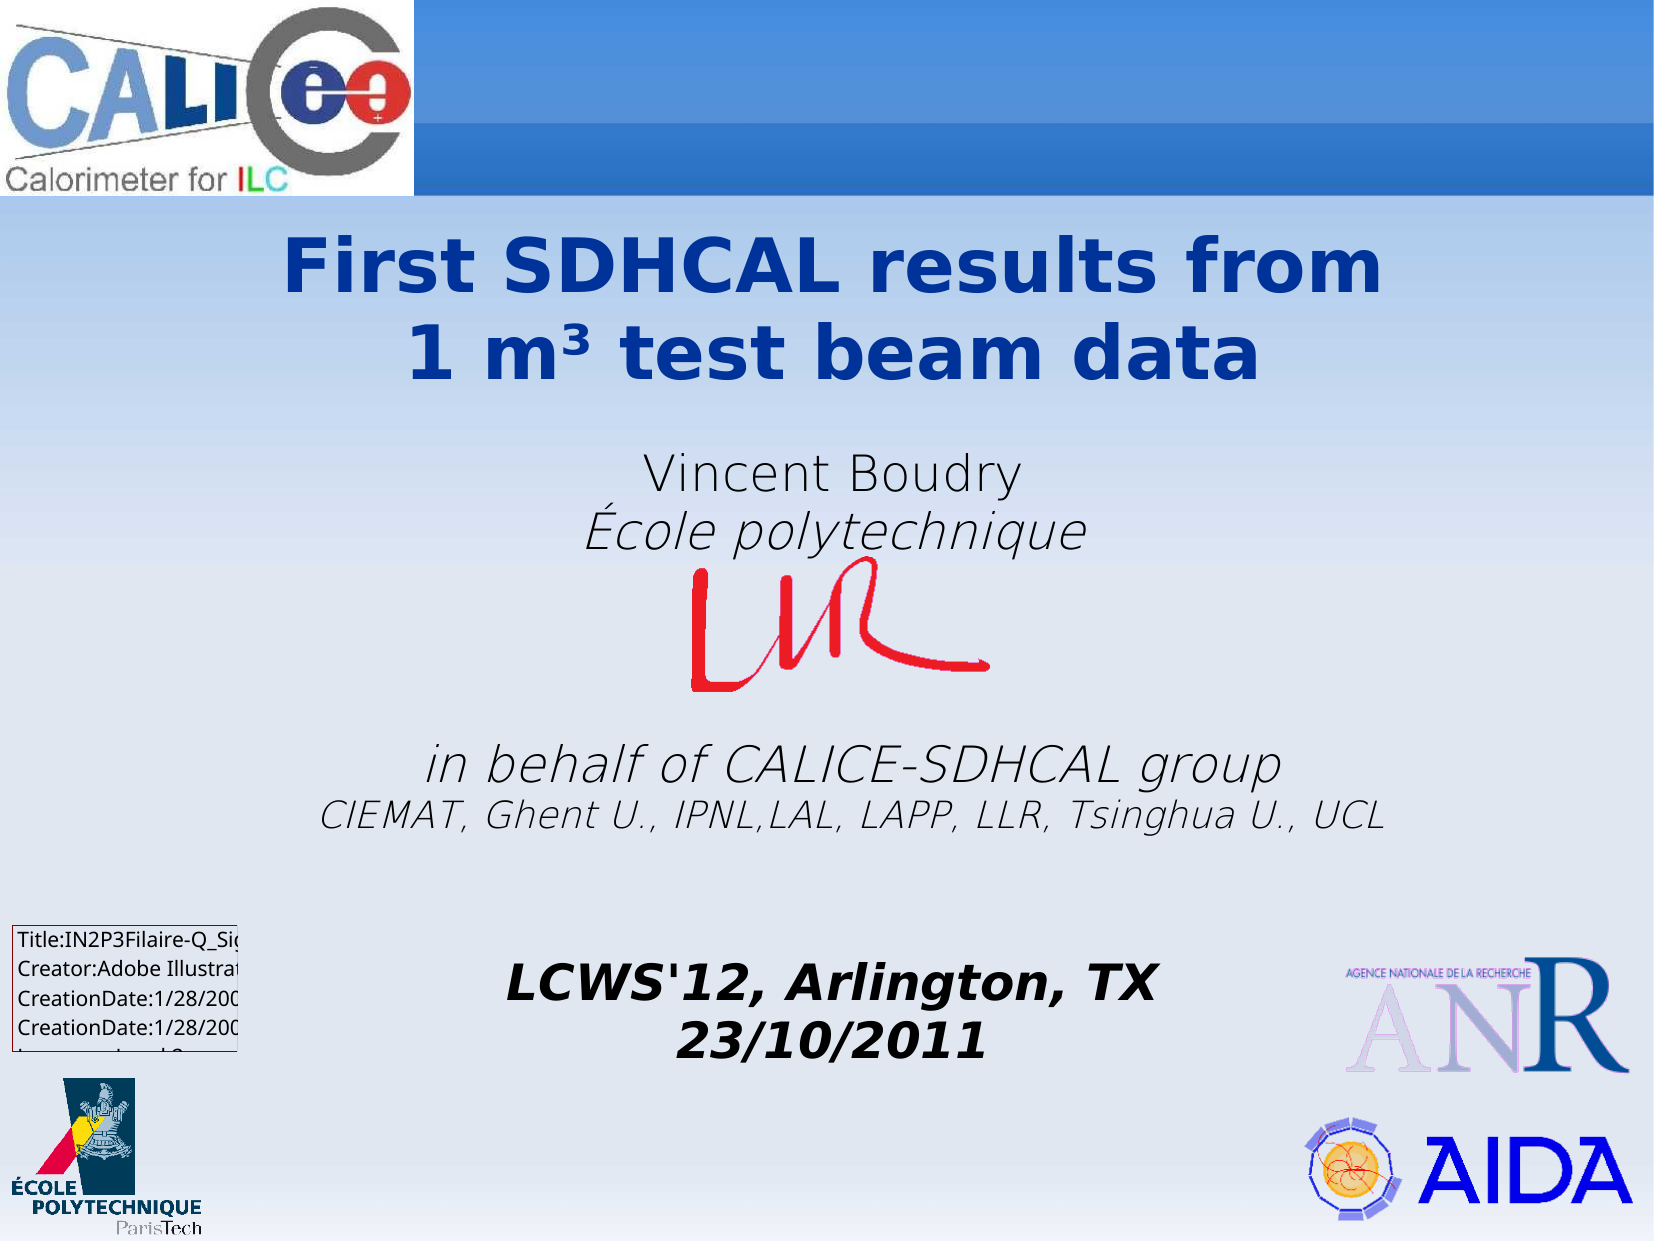

First SDHCAL results from
1 m³ test beam data
# Vincent Boudry
École polytechnique
in behalf of CALICE-SDHCAL group
CIEMAT, Ghent U., IPNL,LAL, LAPP, LLR, Tsinghua U., UCL
LCWS'12, Arlington, TX
23/10/2011